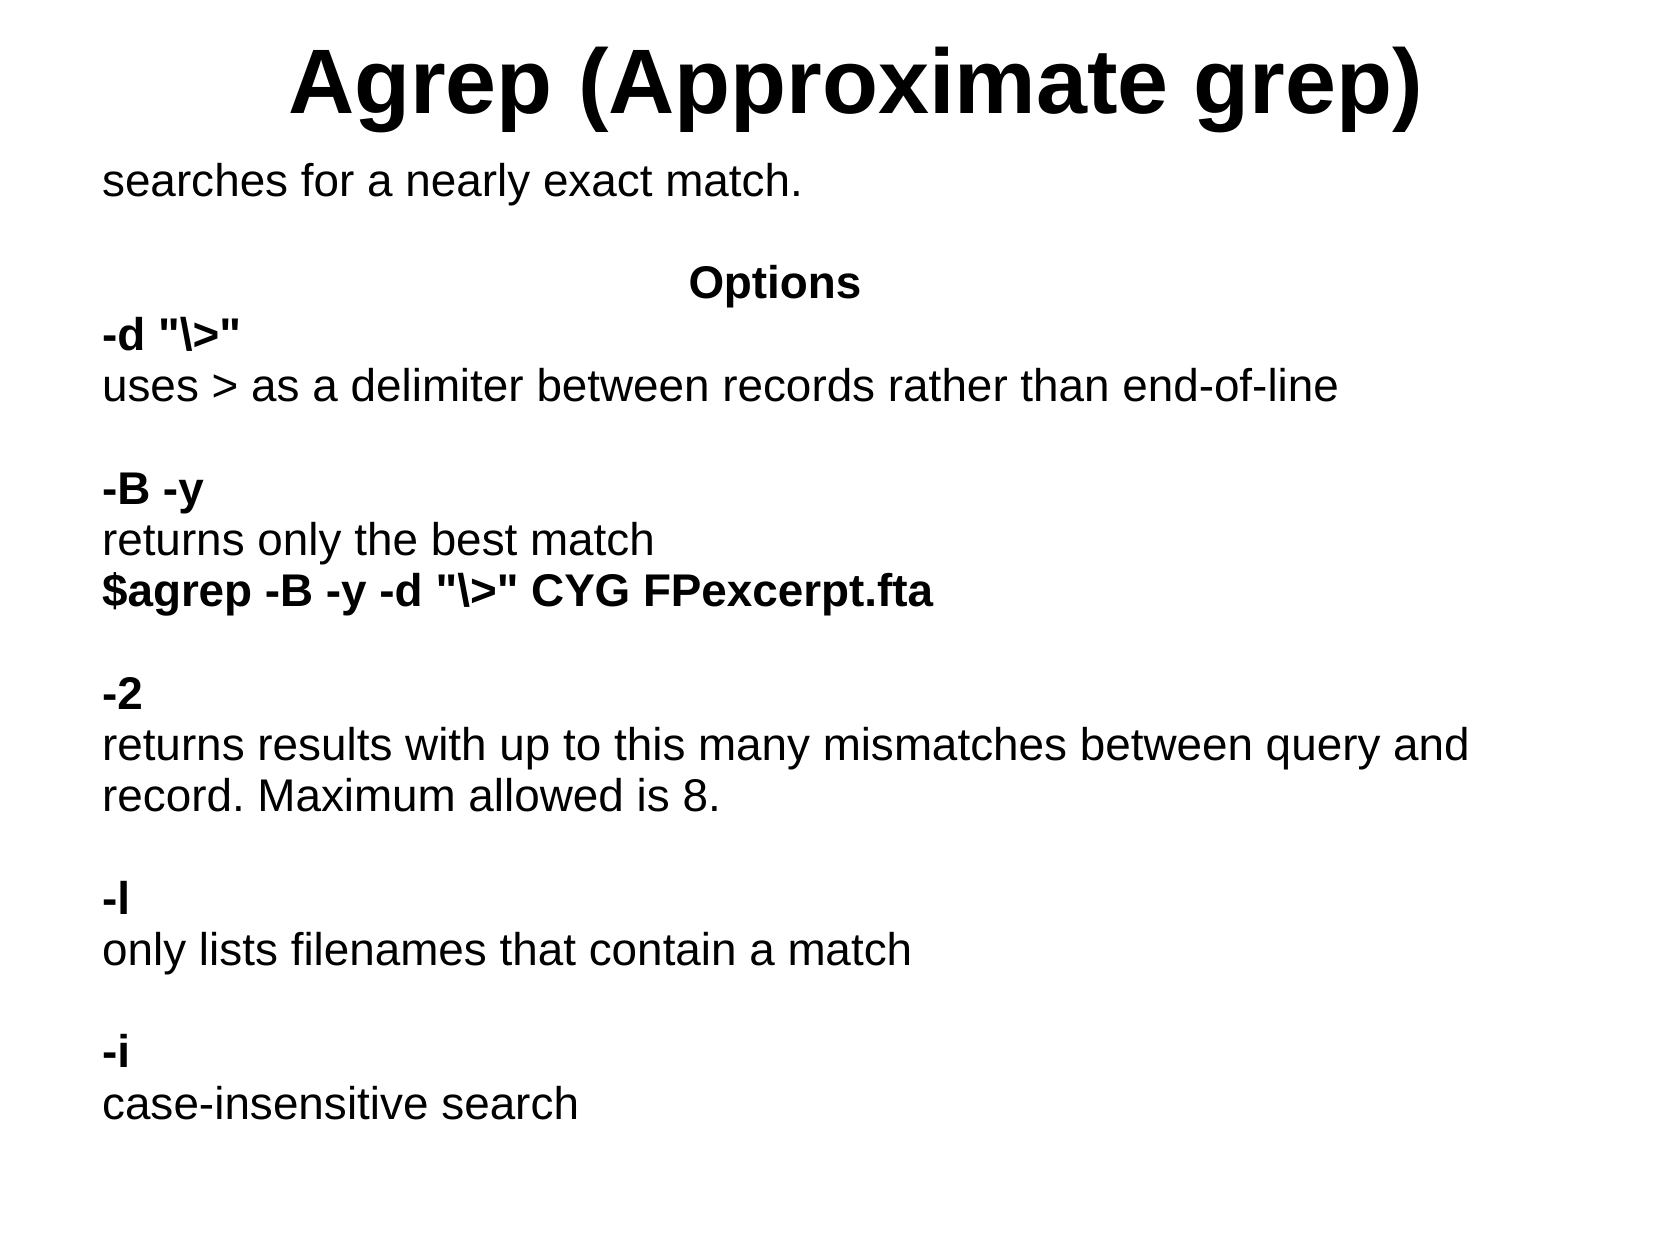

Agrep (Approximate grep)
searches for a nearly exact match.
 Options
-d "\>"
uses > as a delimiter between records rather than end-of-line
-B -y
returns only the best match
$agrep -B -y -d "\>" CYG FPexcerpt.fta
-2
returns results with up to this many mismatches between query and record. Maximum allowed is 8.
-l
only lists filenames that contain a match
-i
case-insensitive search